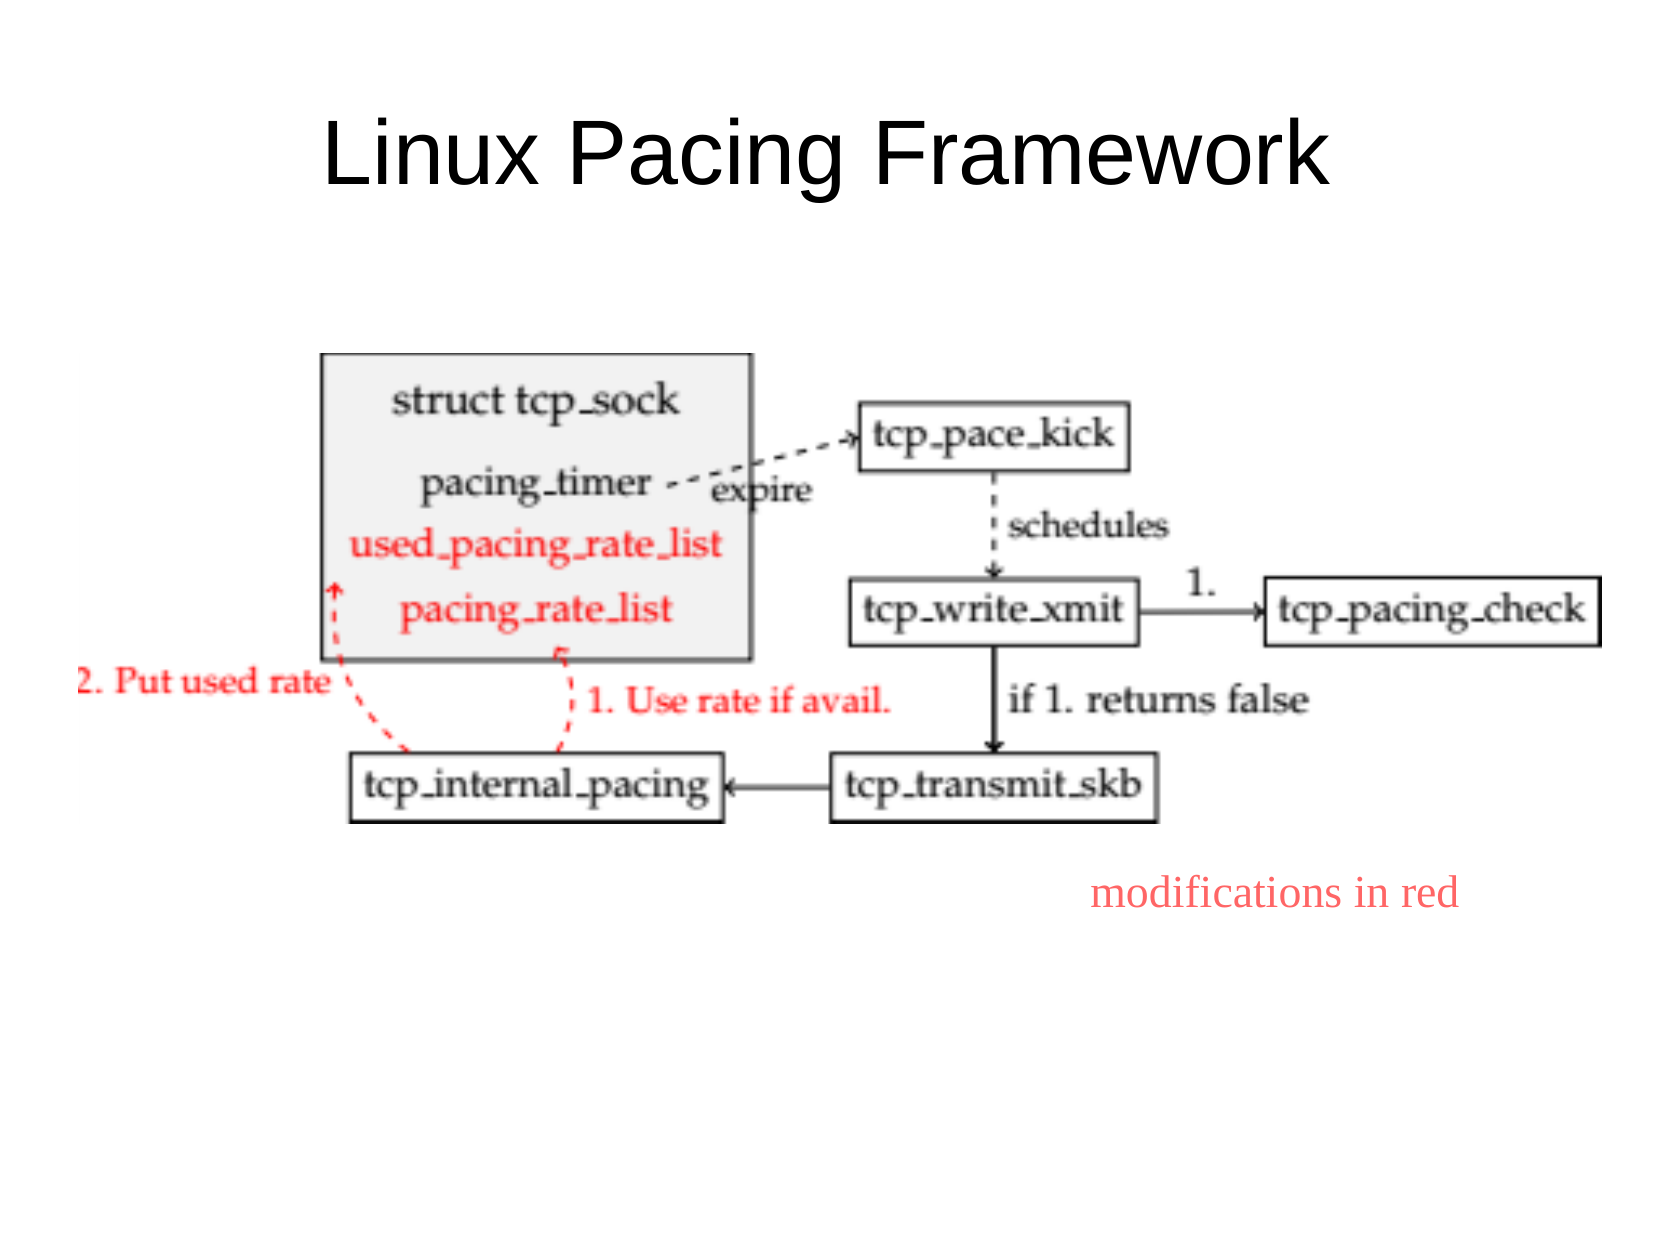

# Linux Pacing Framework
modifications in red